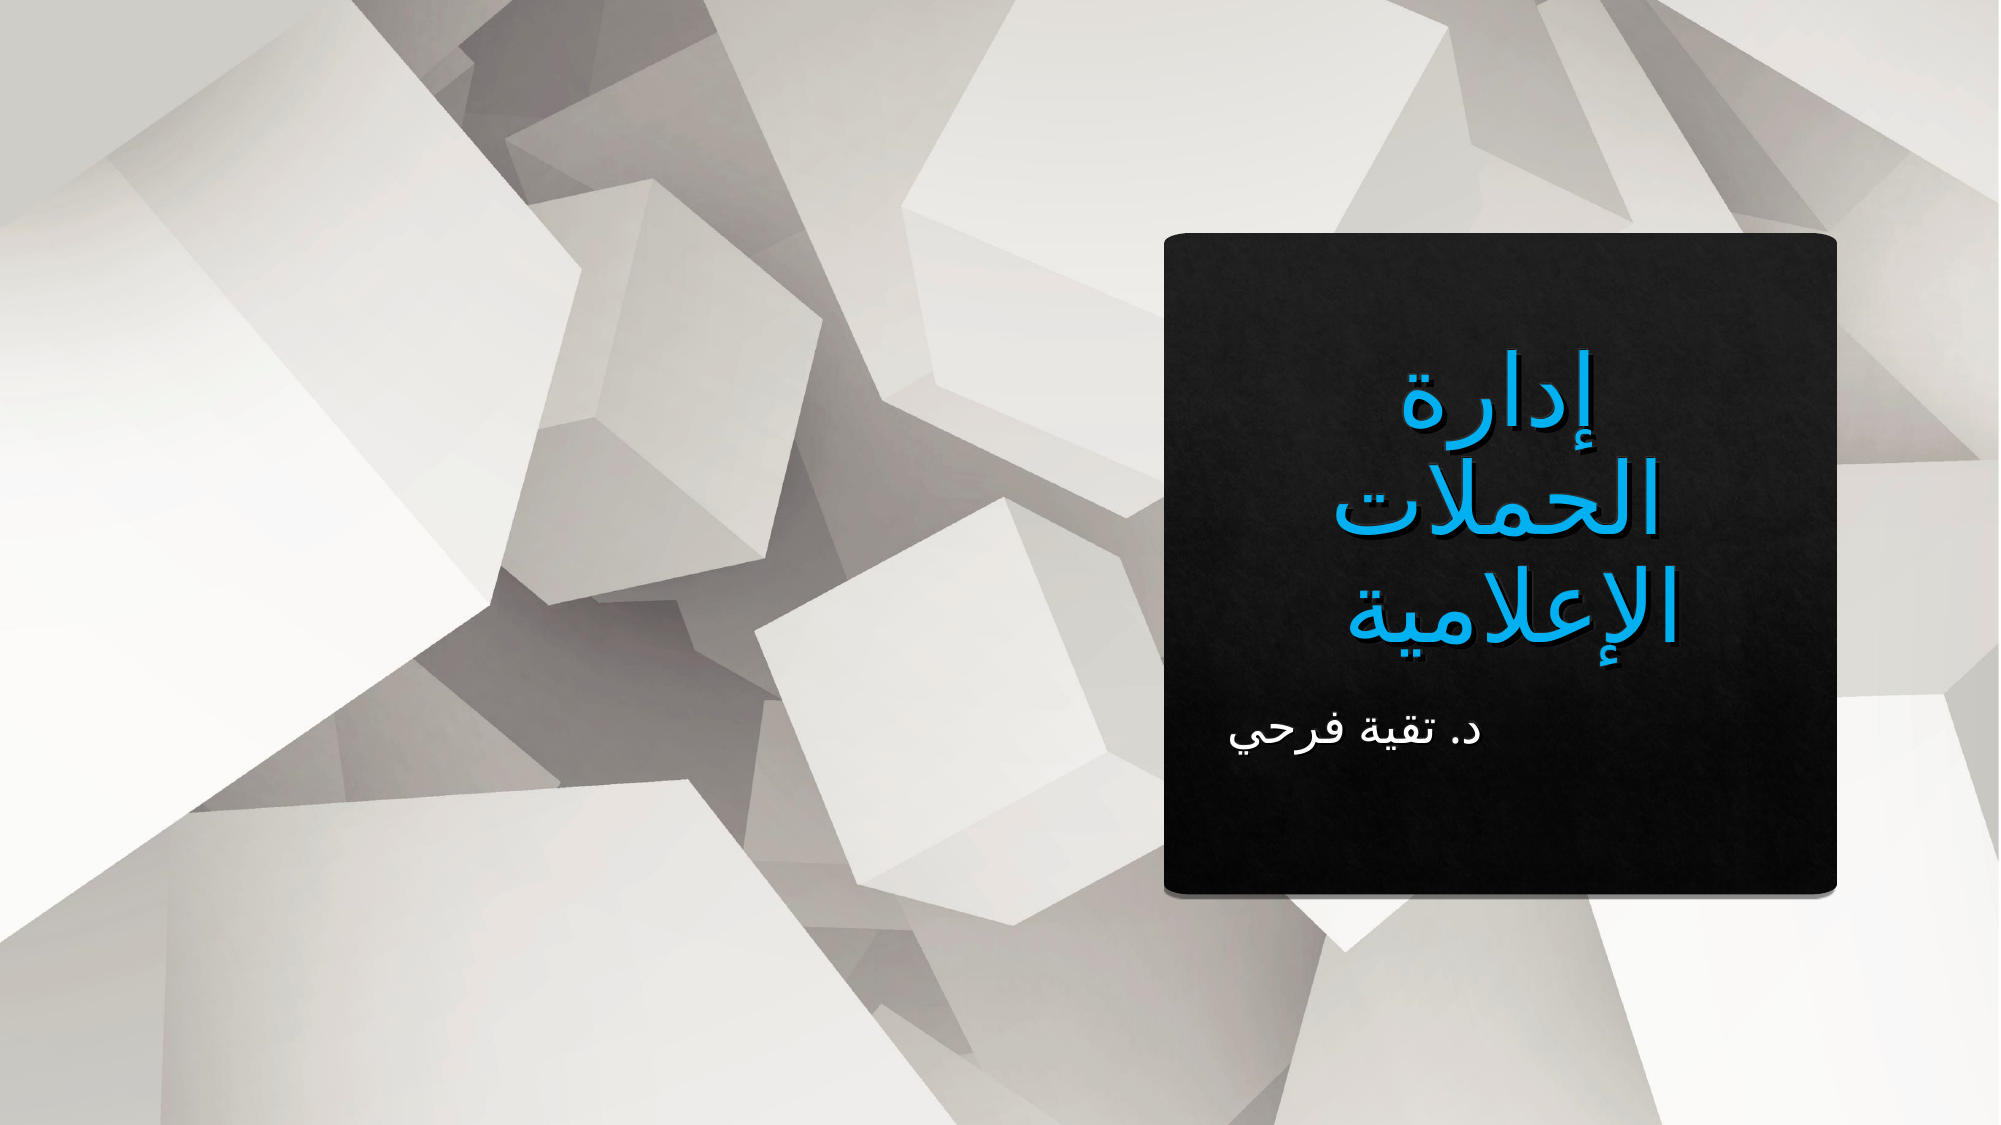

# إدارة الحملات الإعلامية
د. تقية فرحي